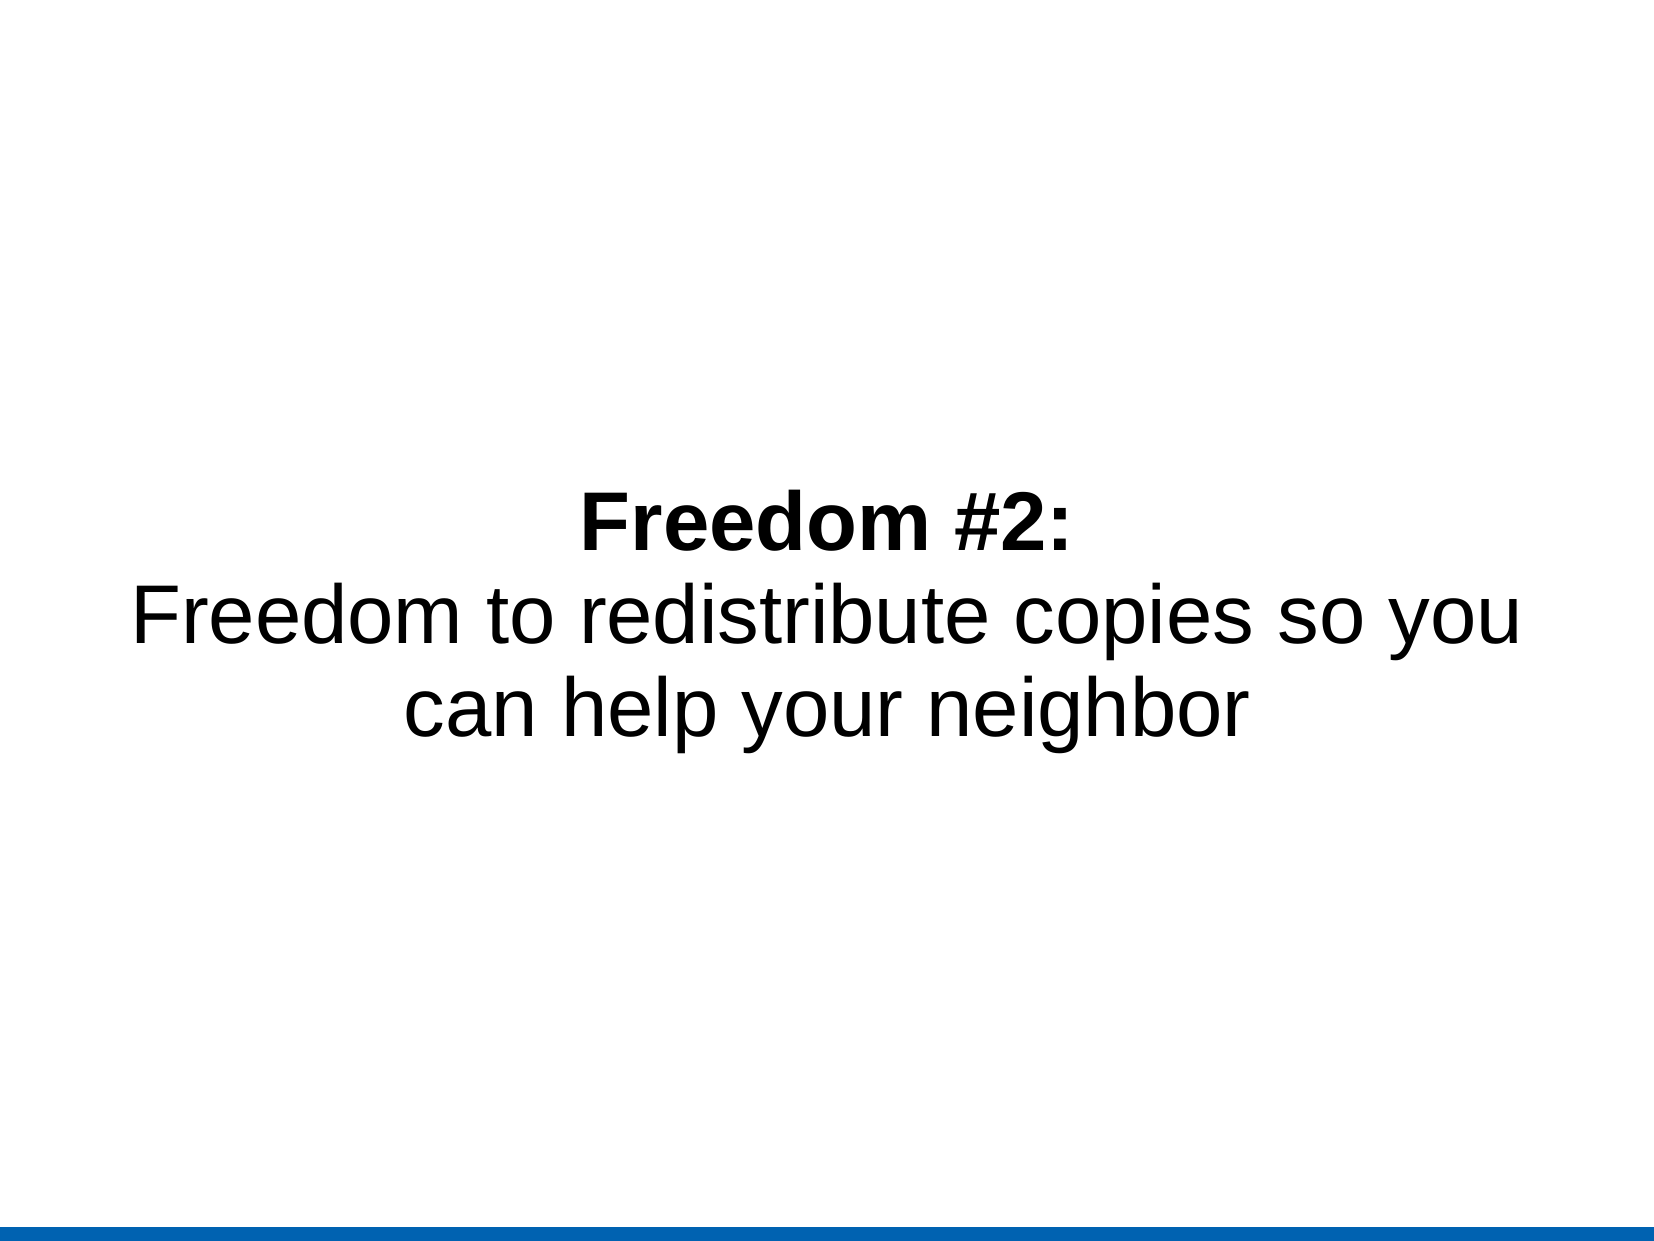

# Freedom #2:
Freedom to redistribute copies so you can help your neighbor